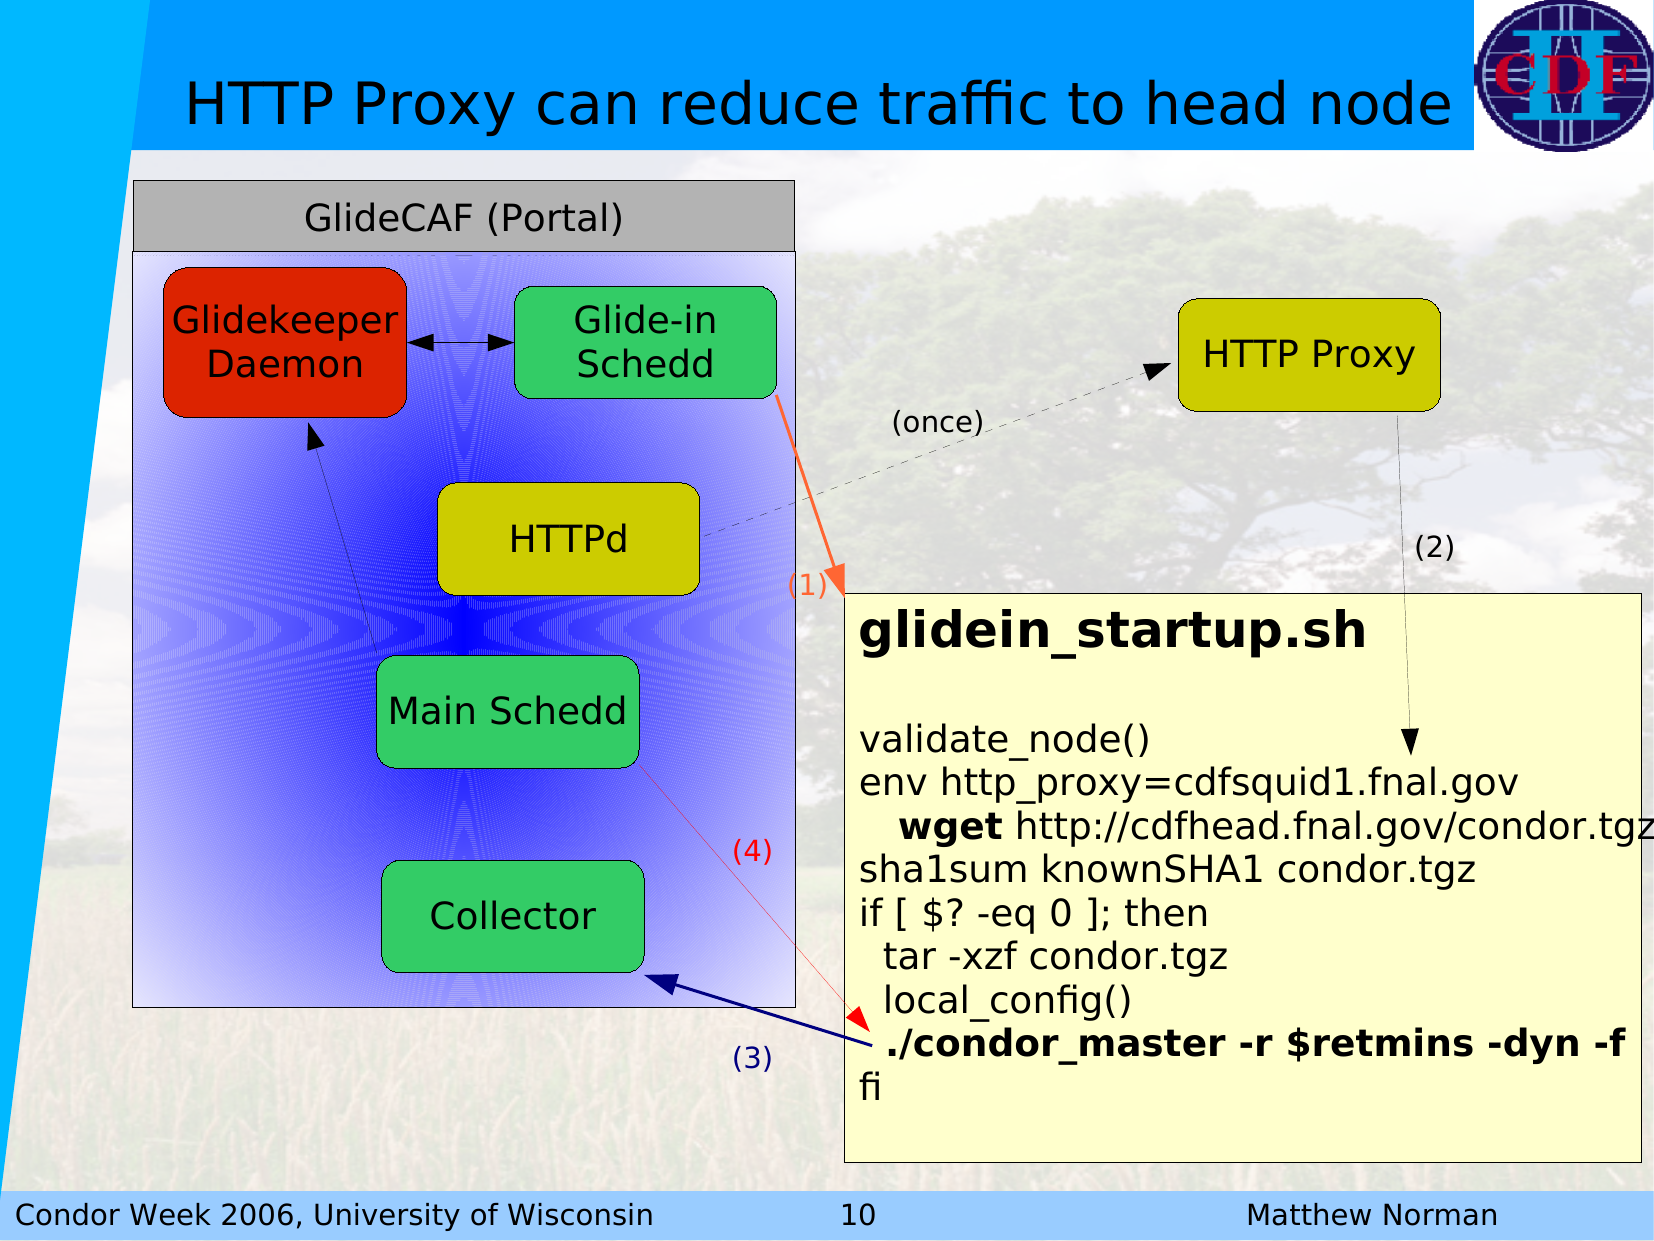

HTTP Proxy can reduce traffic to head node
GlideCAF (Portal)
Glidekeeper
Daemon
Glide-in
Schedd
HTTP Proxy
(once)
HTTPd
(2)
(1)
glidein_startup.sh
validate_node()
env http_proxy=cdfsquid1.fnal.gov
 wget http://cdfhead.fnal.gov/condor.tgz
sha1sum knownSHA1 condor.tgz
if [ $? -eq 0 ]; then
 tar -xzf condor.tgz
 local_config()
 ./condor_master -r $retmins -dyn -f
fi
Main Schedd
(4)
Collector
(3)